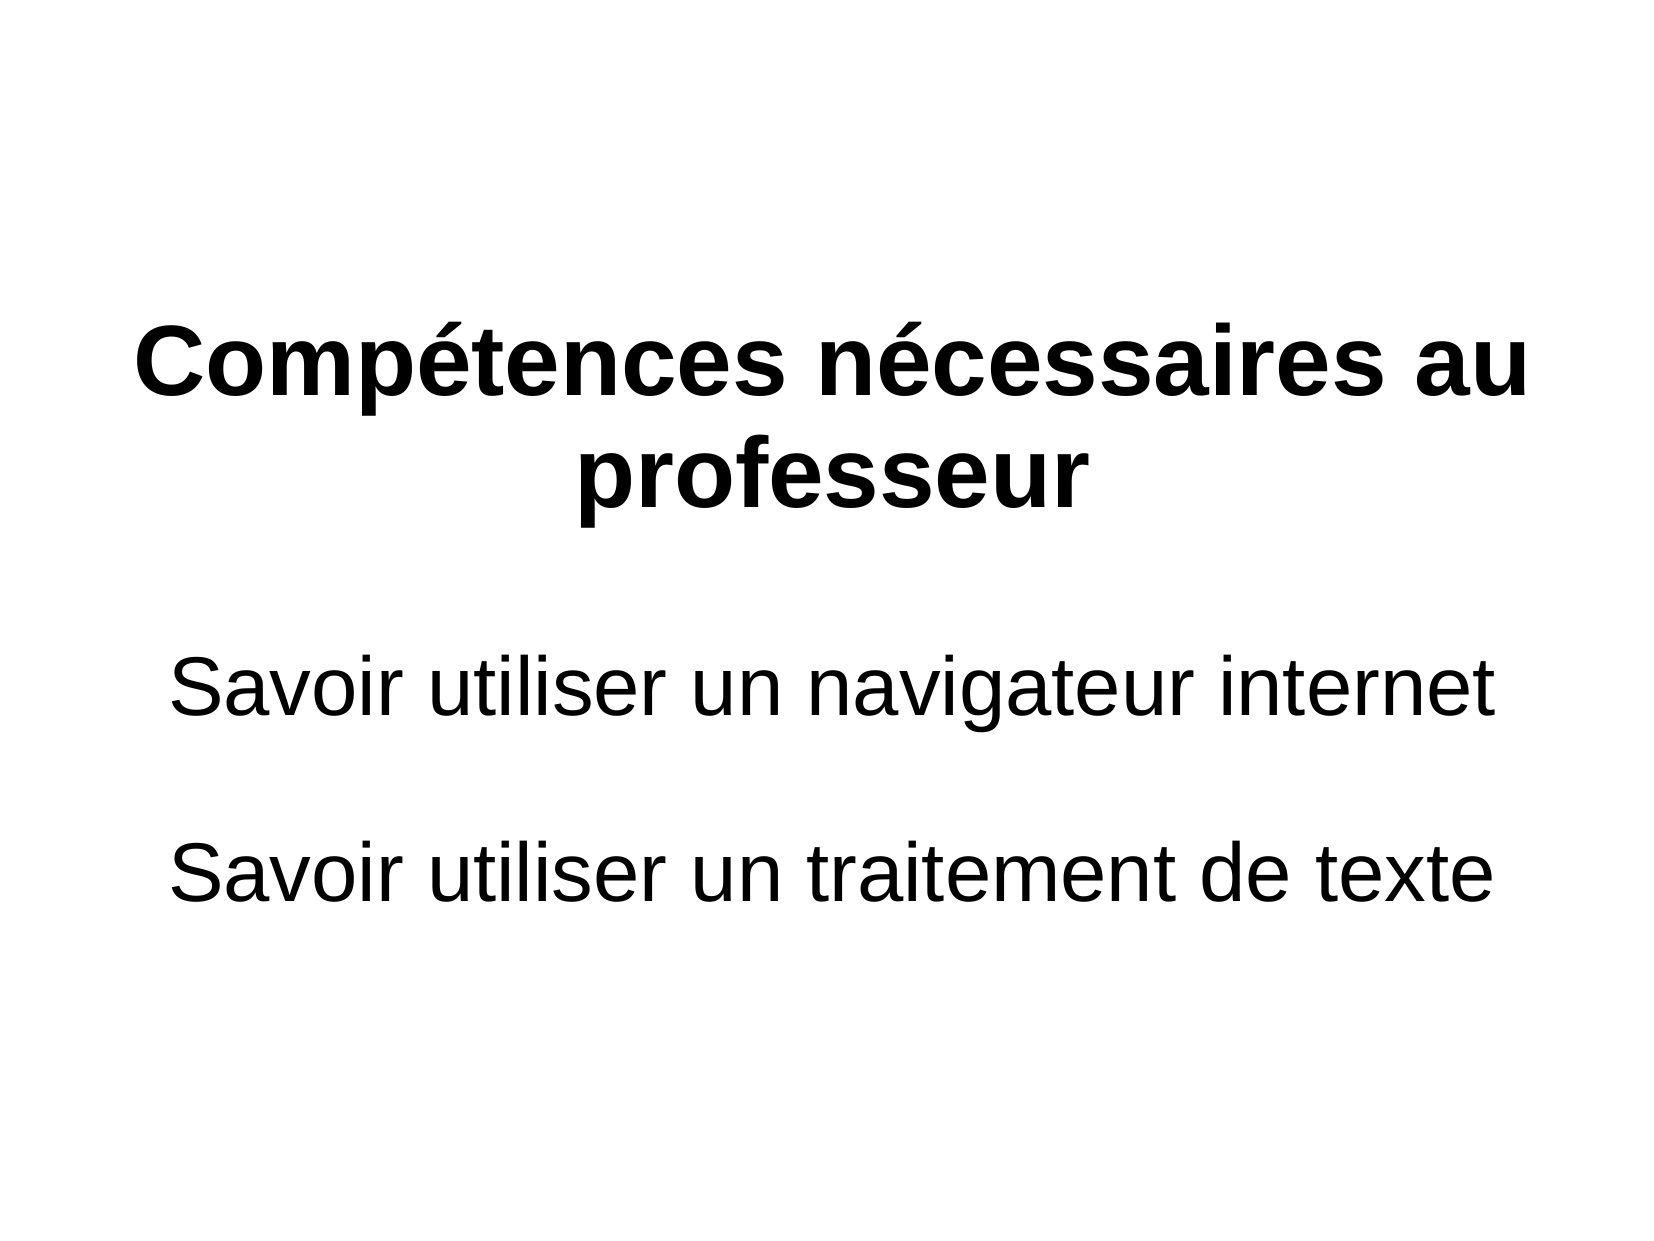

#
Compétences nécessaires au professeur
Savoir utiliser un navigateur internet
Savoir utiliser un traitement de texte